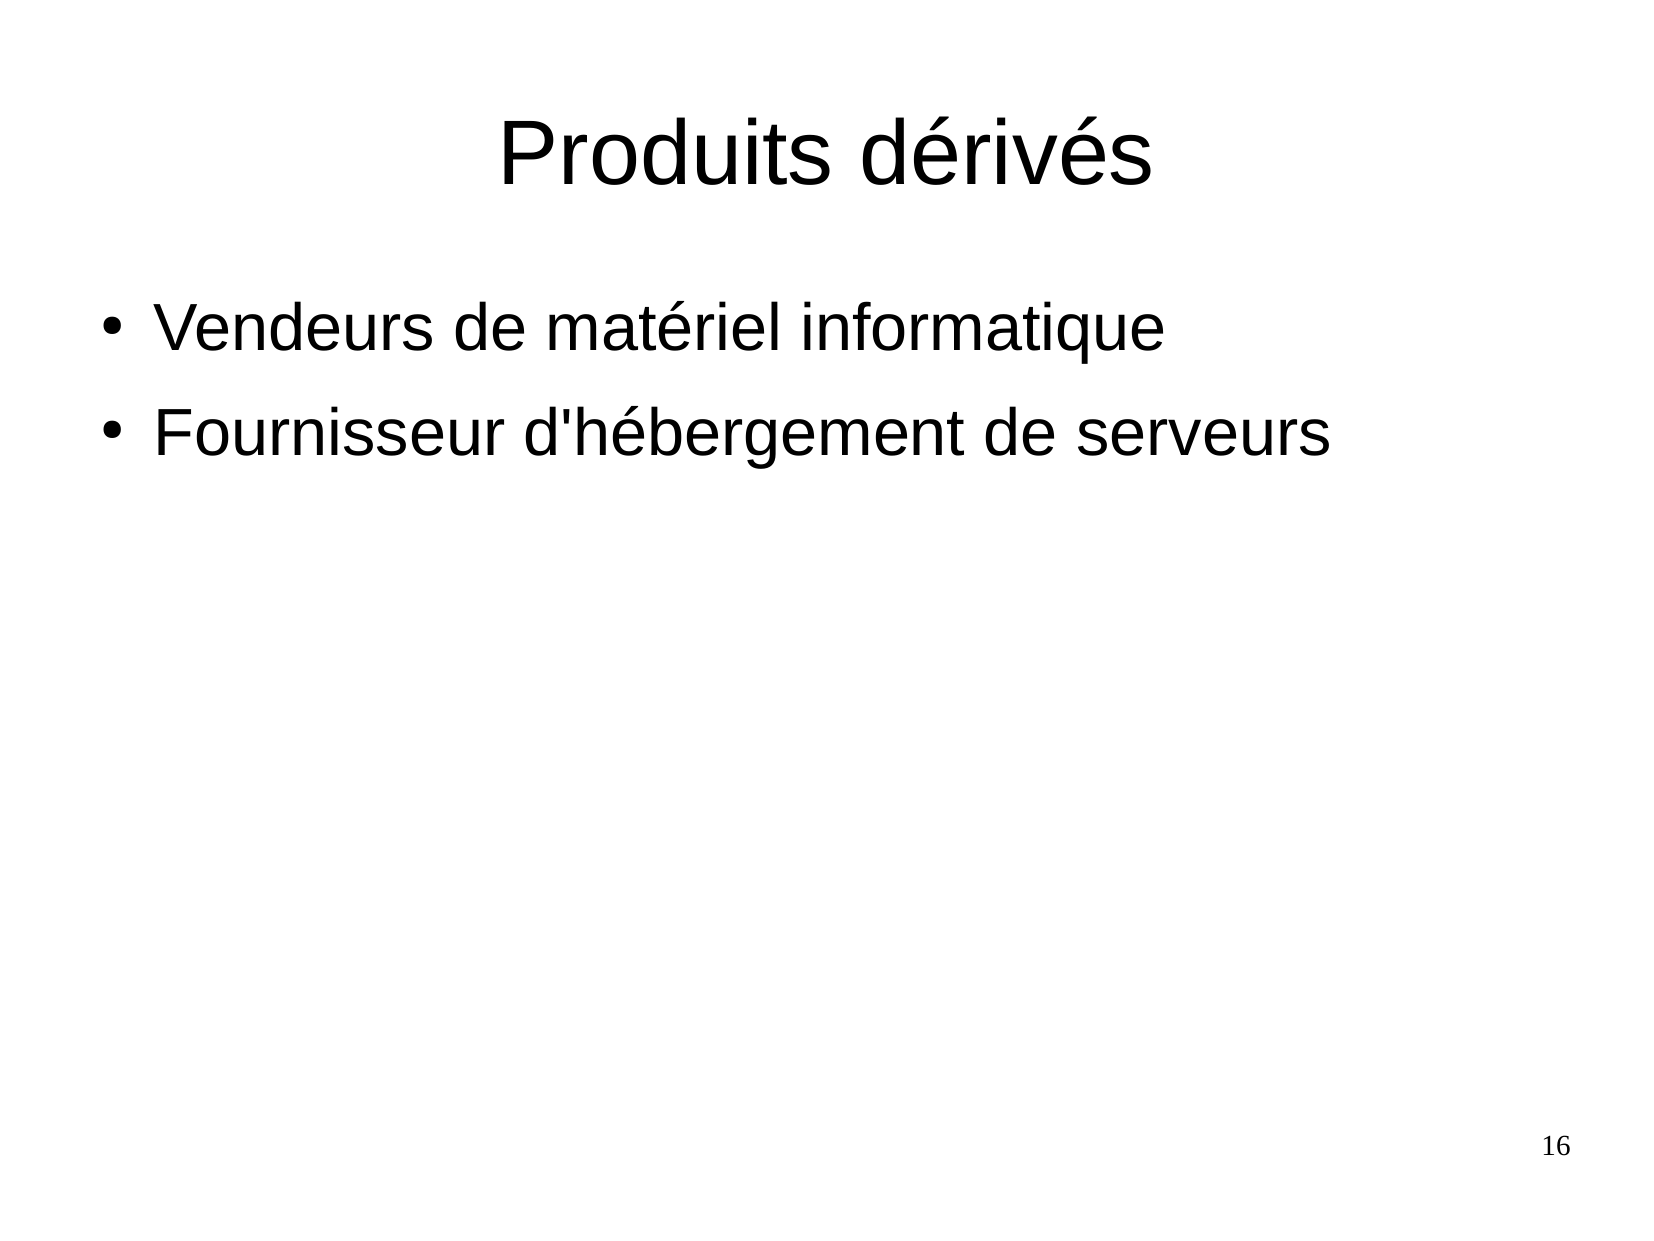

# Produits dérivés
Vendeurs de matériel informatique
Fournisseur d'hébergement de serveurs
16